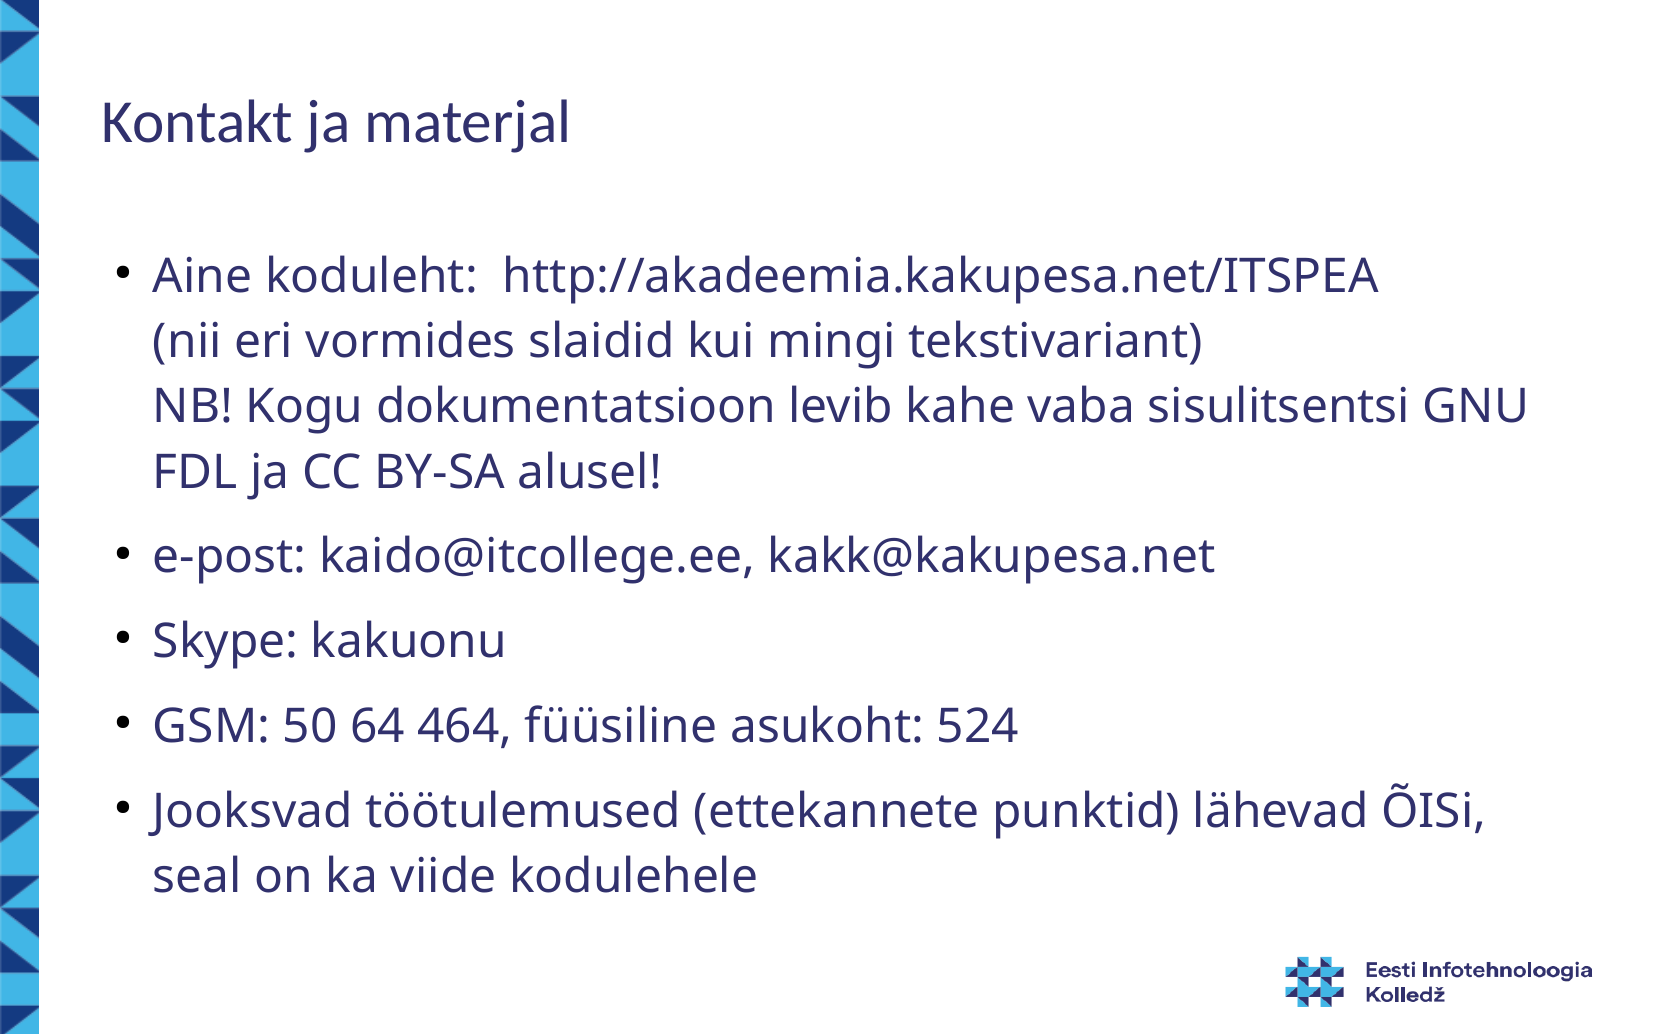

# Kontakt ja materjal
Aine koduleht: http://akadeemia.kakupesa.net/ITSPEA
(nii eri vormides slaidid kui mingi tekstivariant)
NB! Kogu dokumentatsioon levib kahe vaba sisulitsentsi GNU FDL ja CC BY-SA alusel!
e-post: kaido@itcollege.ee, kakk@kakupesa.net
Skype: kakuonu
GSM: 50 64 464, füüsiline asukoht: 524
Jooksvad töötulemused (ettekannete punktid) lähevad ÕISi, seal on ka viide kodulehele